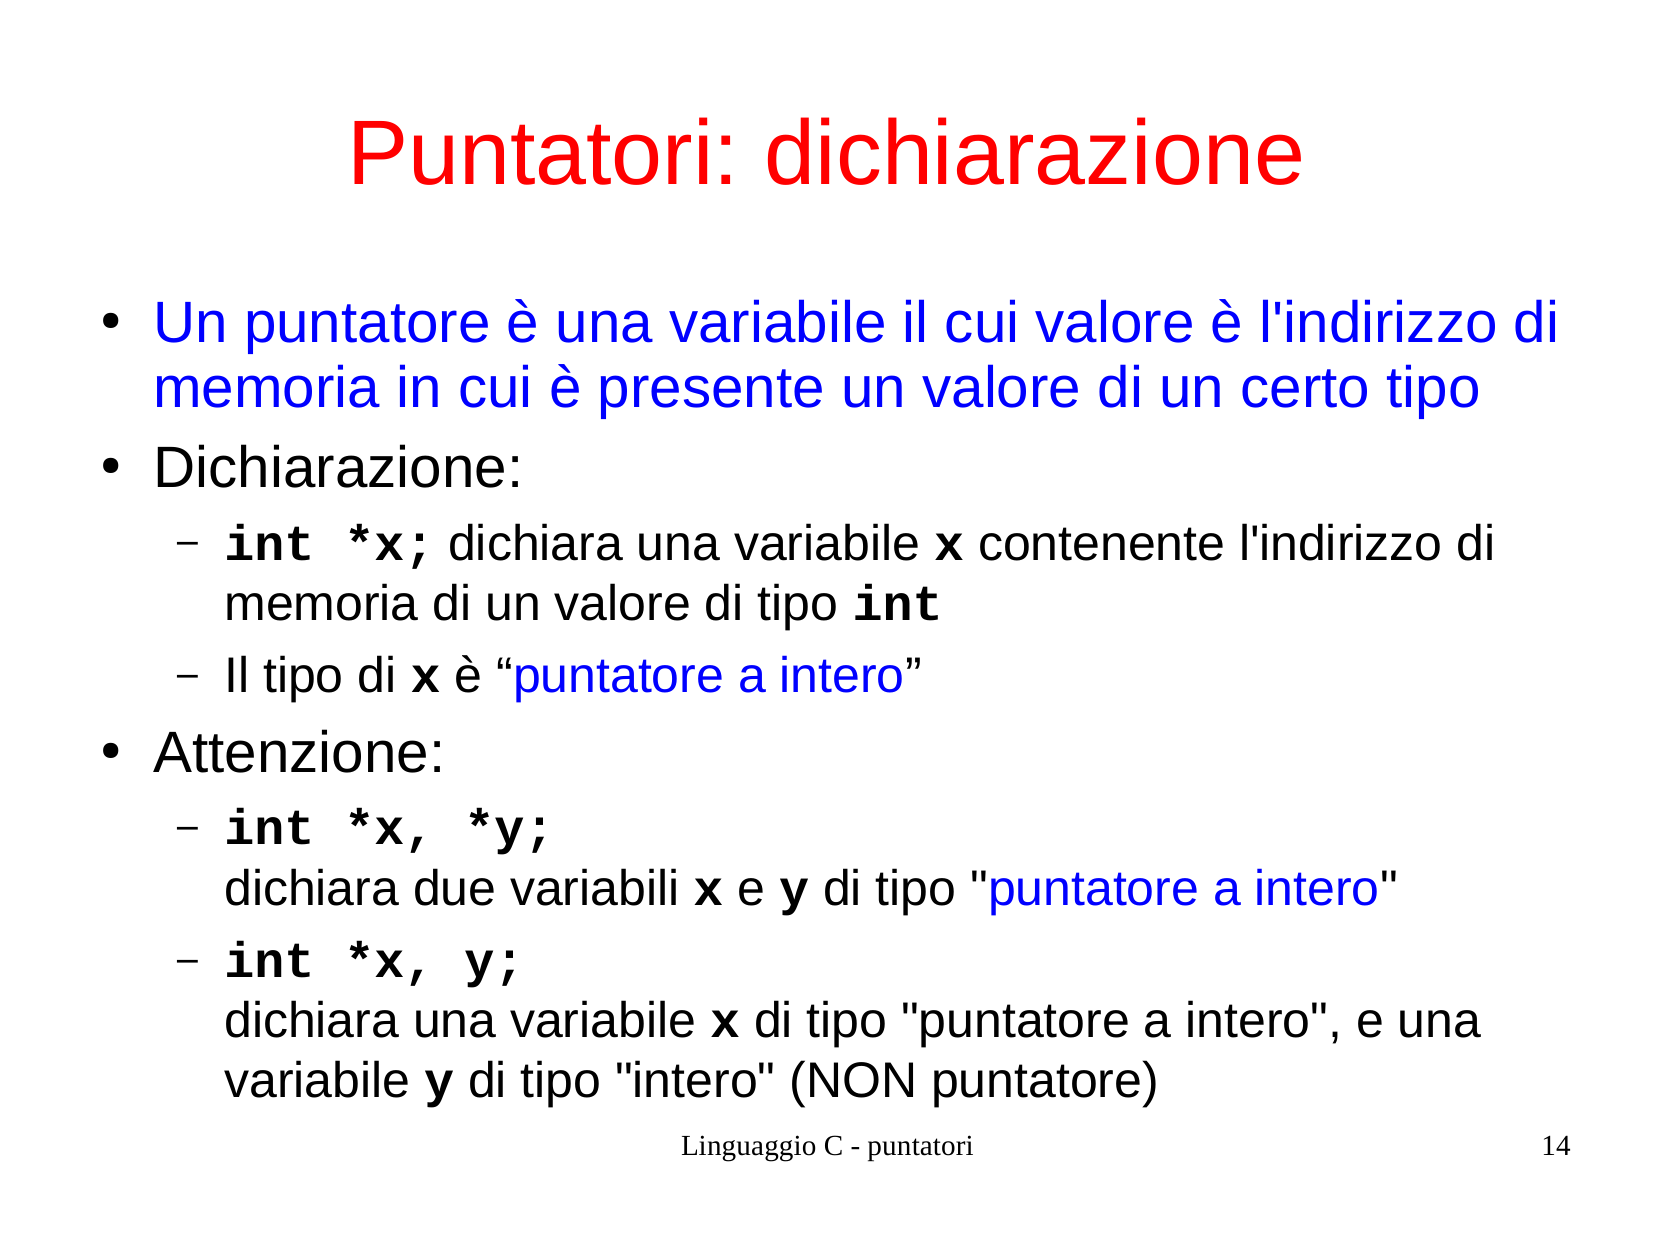

# Puntatori: dichiarazione
Un puntatore è una variabile il cui valore è l'indirizzo di memoria in cui è presente un valore di un certo tipo
Dichiarazione:
int *x; dichiara una variabile x contenente l'indirizzo di memoria di un valore di tipo int
Il tipo di x è “puntatore a intero”
Attenzione:
int *x, *y;
dichiara due variabili x e y di tipo "puntatore a intero"
int *x, y;
dichiara una variabile x di tipo "puntatore a intero", e una variabile y di tipo "intero" (NON puntatore)
Linguaggio C - puntatori
14